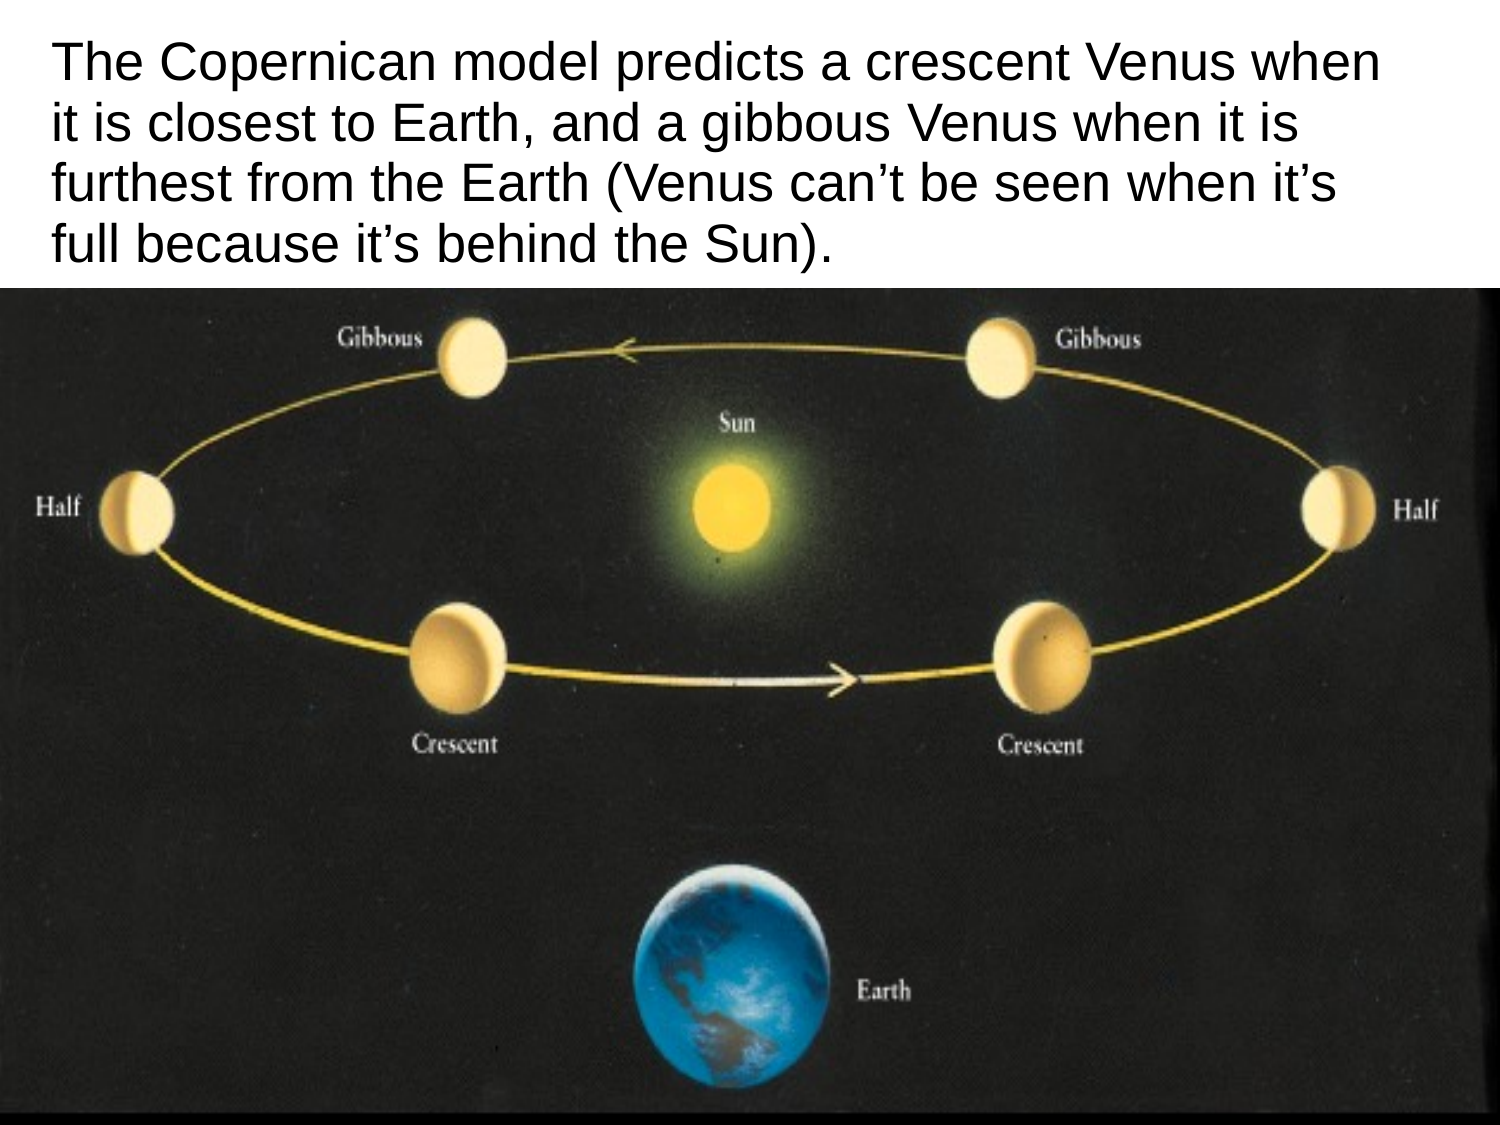

The Copernican model predicts a crescent Venus when it is closest to Earth, and a gibbous Venus when it is furthest from the Earth (Venus can’t be seen when it’s full because it’s behind the Sun).